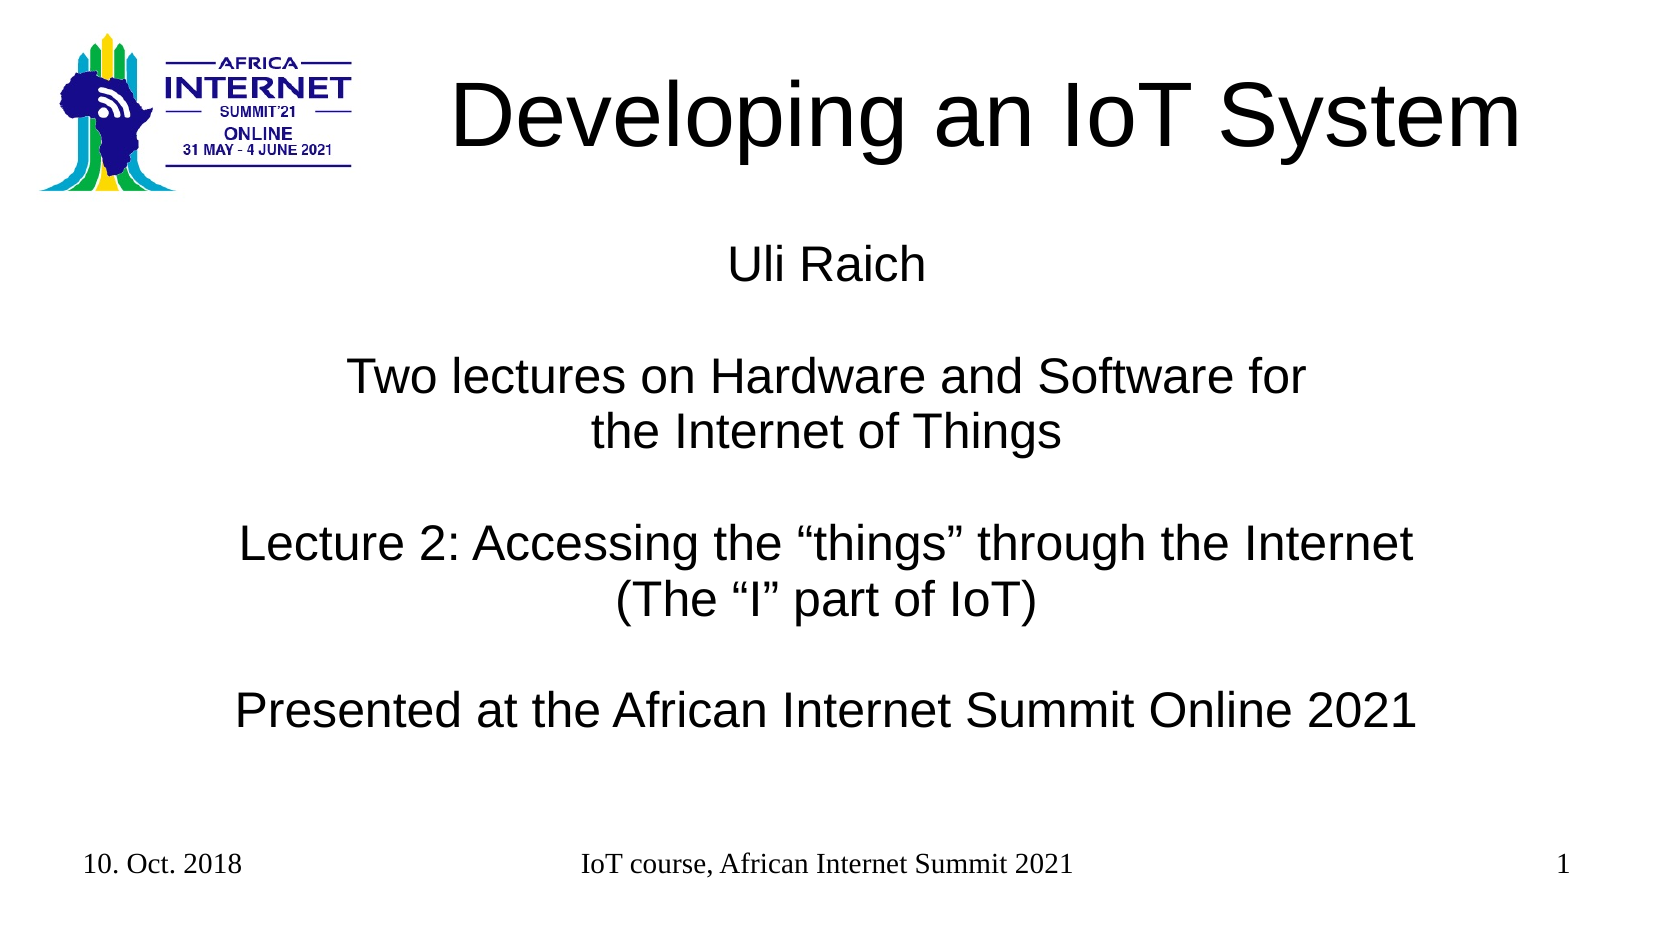

# Developing an IoT System
Uli Raich
Two lectures on Hardware and Software for
the Internet of Things
Lecture 2: Accessing the “things” through the Internet
(The “I” part of IoT)
Presented at the African Internet Summit Online 2021
10. Oct. 2018
IoT course, African Internet Summit 2021
1